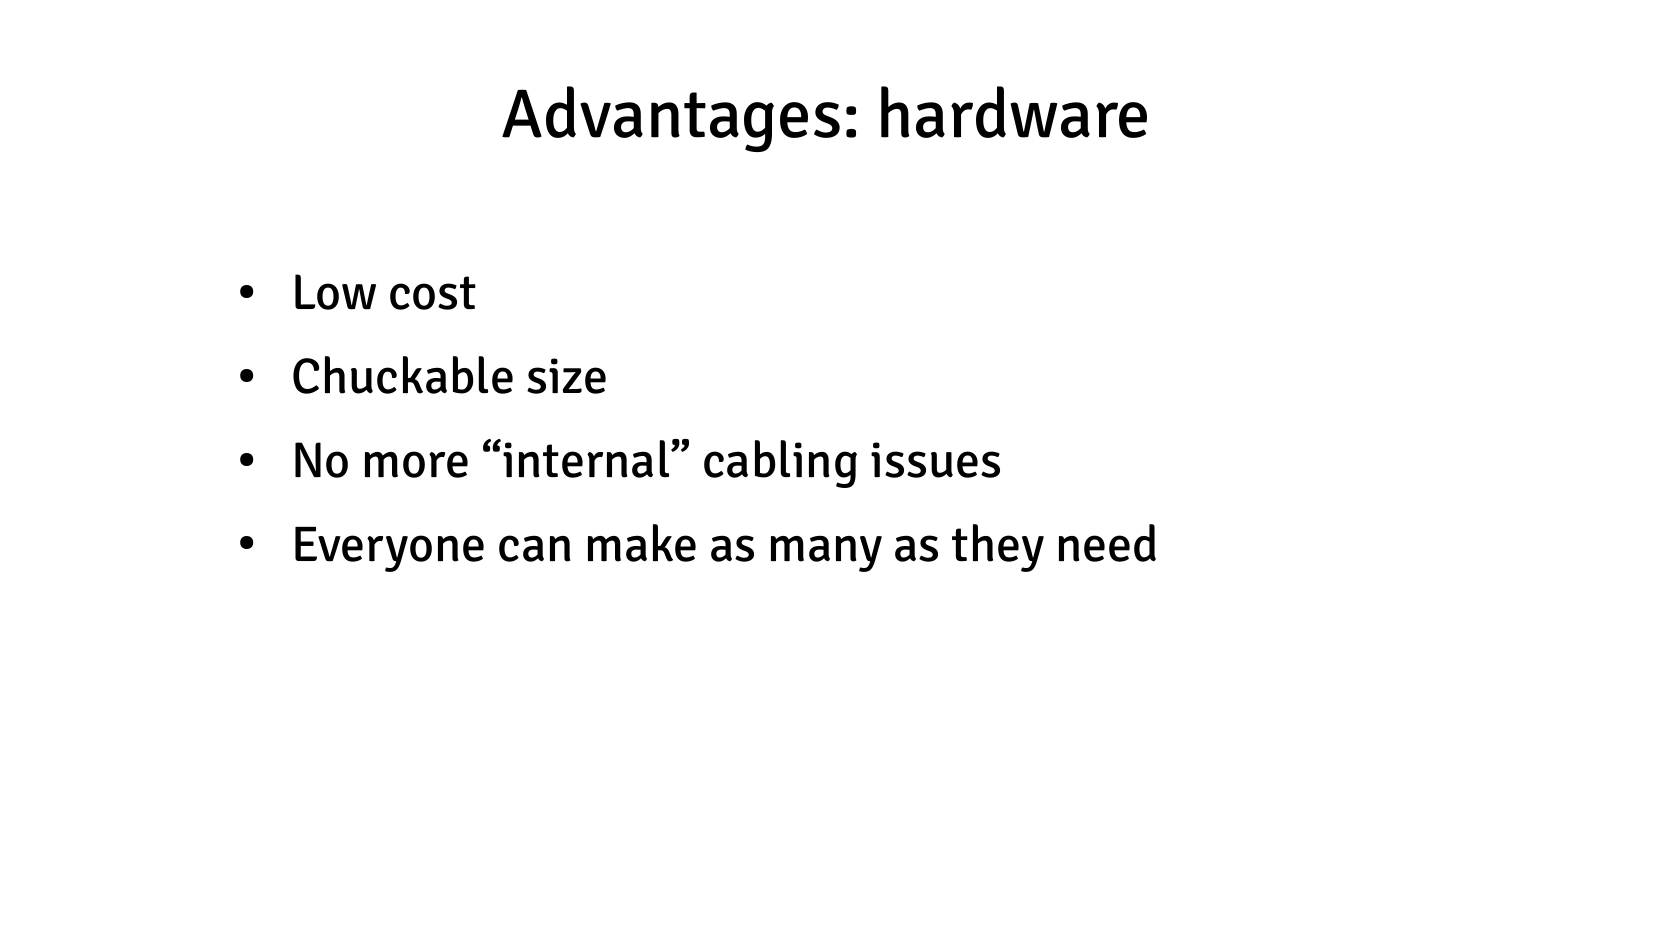

# Advantages: hardware
Low cost
Chuckable size
No more “internal” cabling issues
Everyone can make as many as they need